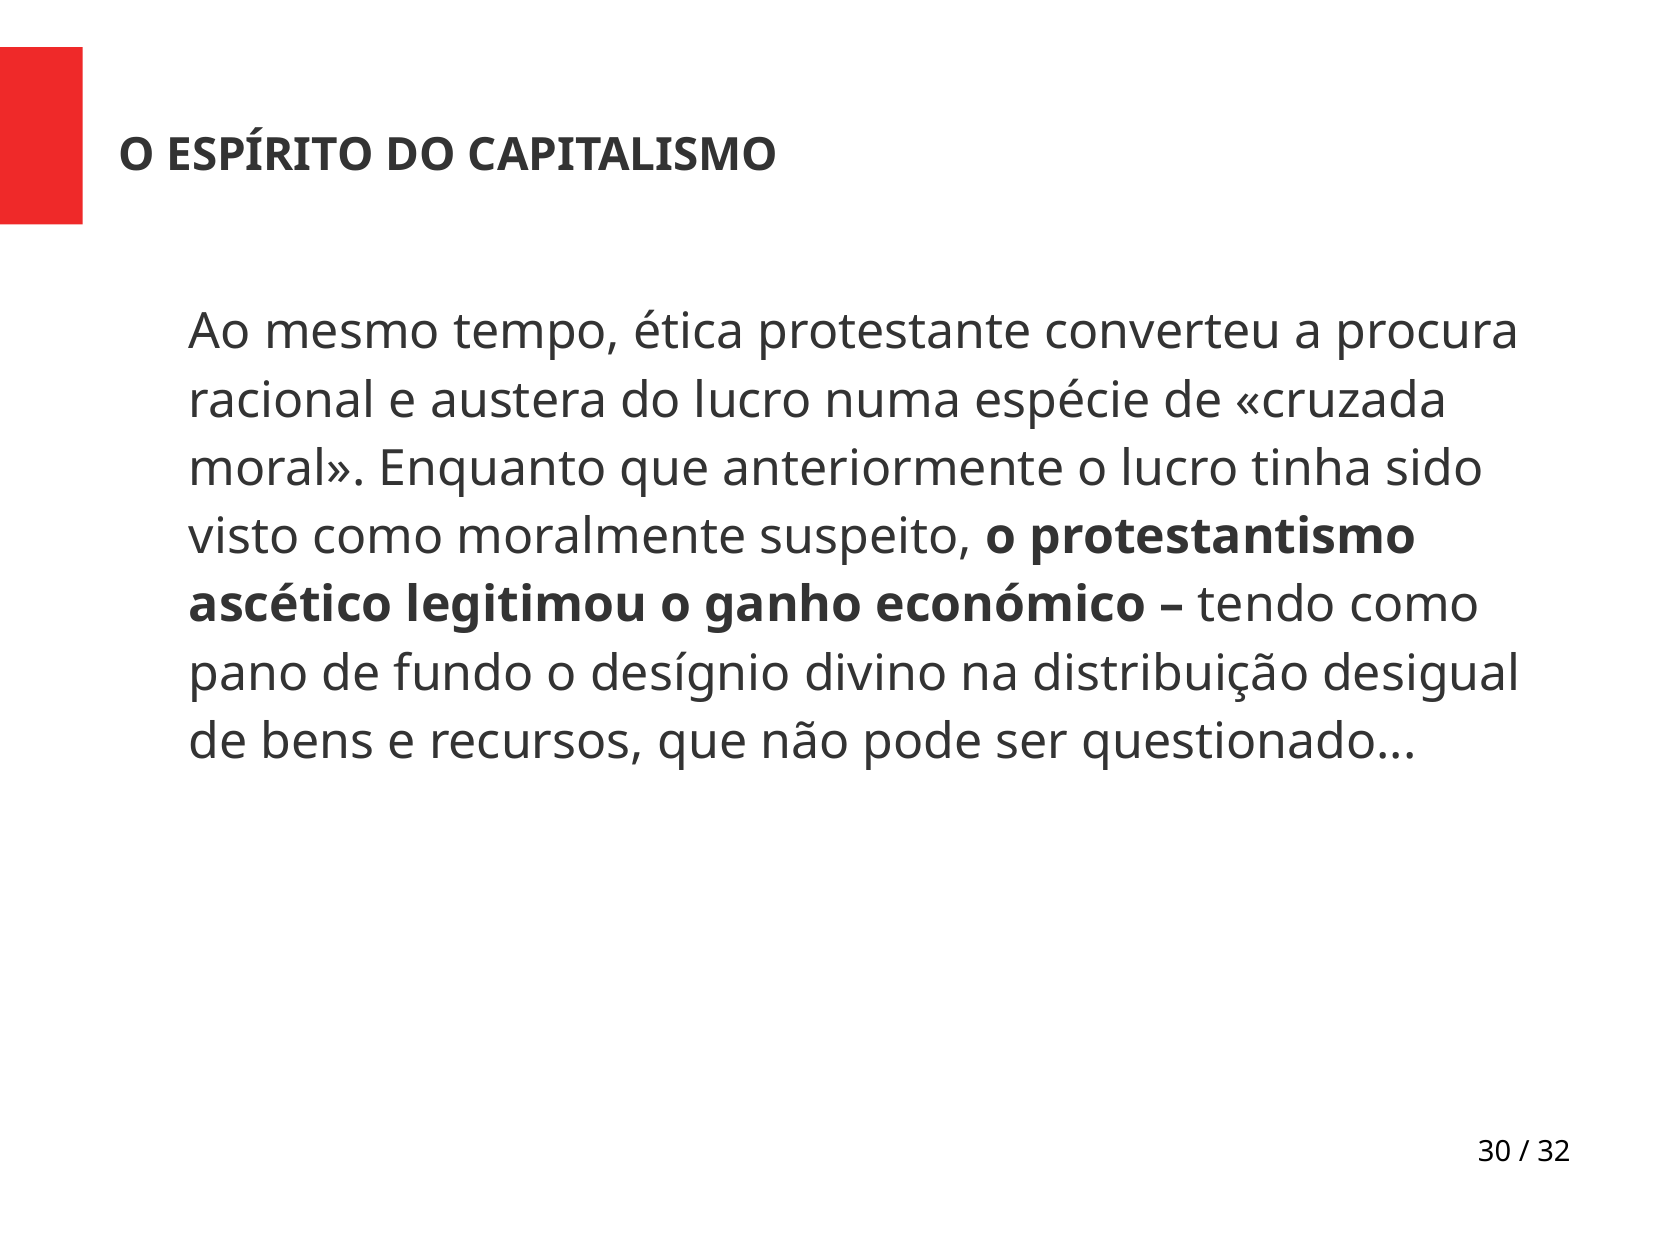

# O ESPÍRITO DO CAPITALISMO
Ao mesmo tempo, ética protestante converteu a procura racional e austera do lucro numa espécie de «cruzada moral». Enquanto que anteriormente o lucro tinha sido visto como moralmente suspeito, o protestantismo ascético legitimou o ganho económico – tendo como pano de fundo o desígnio divino na distribuição desigual de bens e recursos, que não pode ser questionado...
30